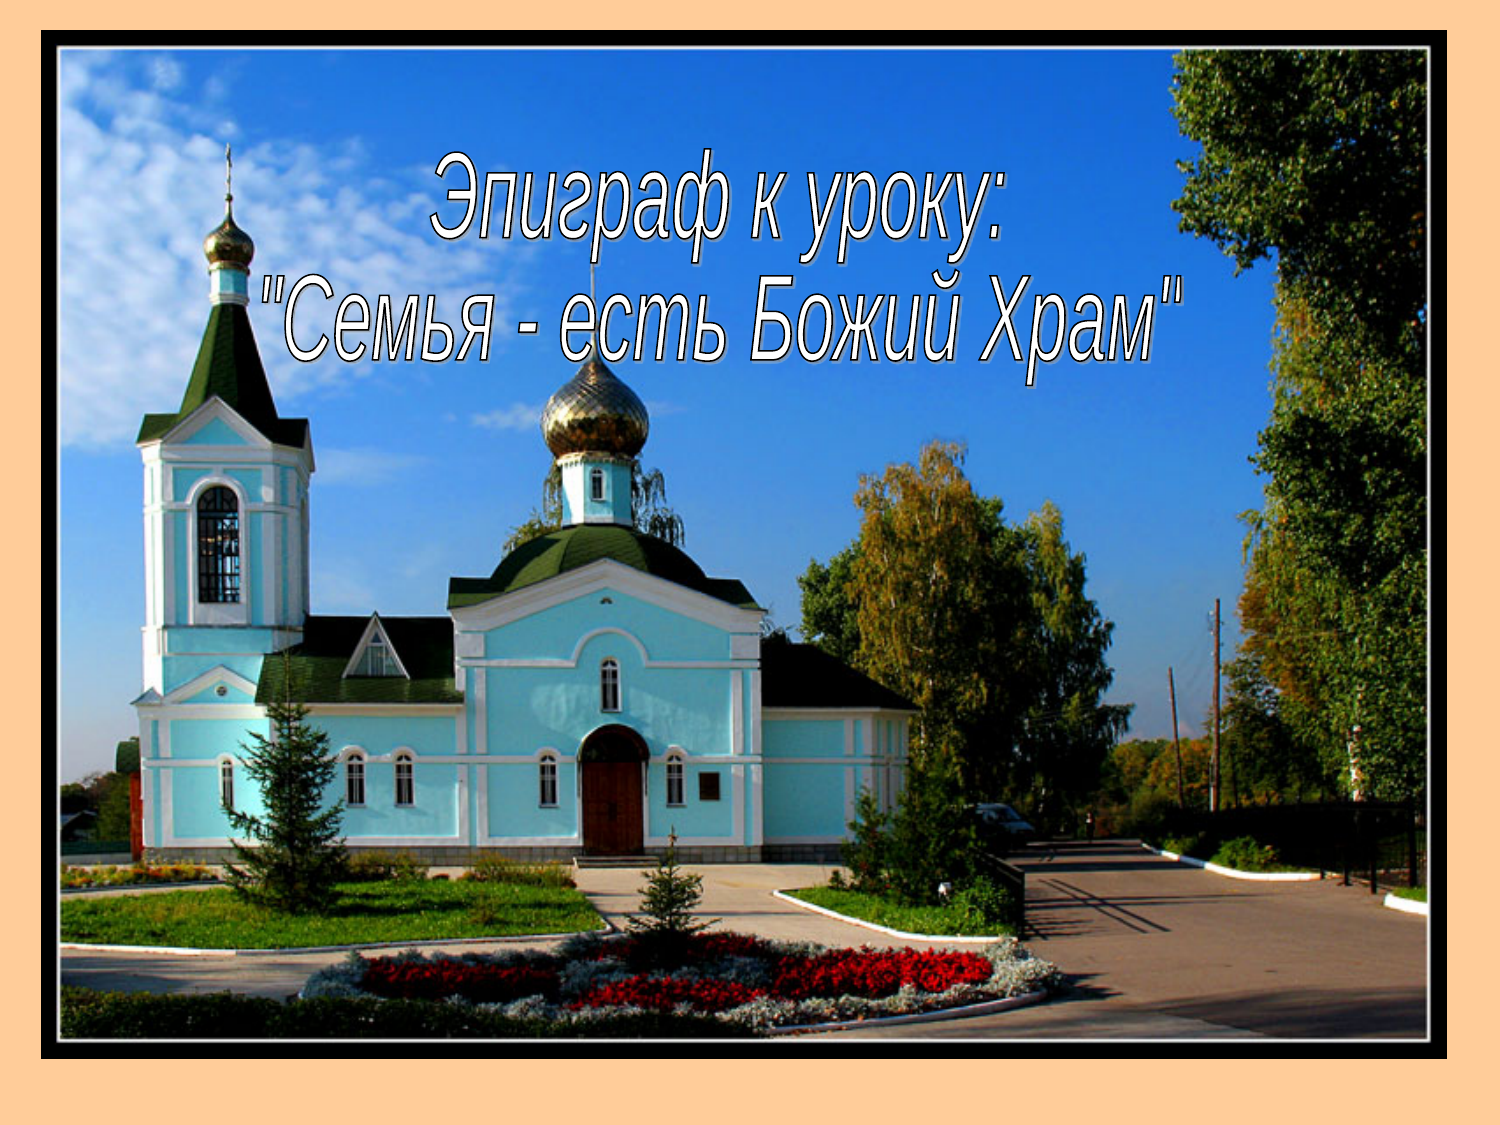

#
Эпиграф к уроку:
"Семья - есть Божий Храм"